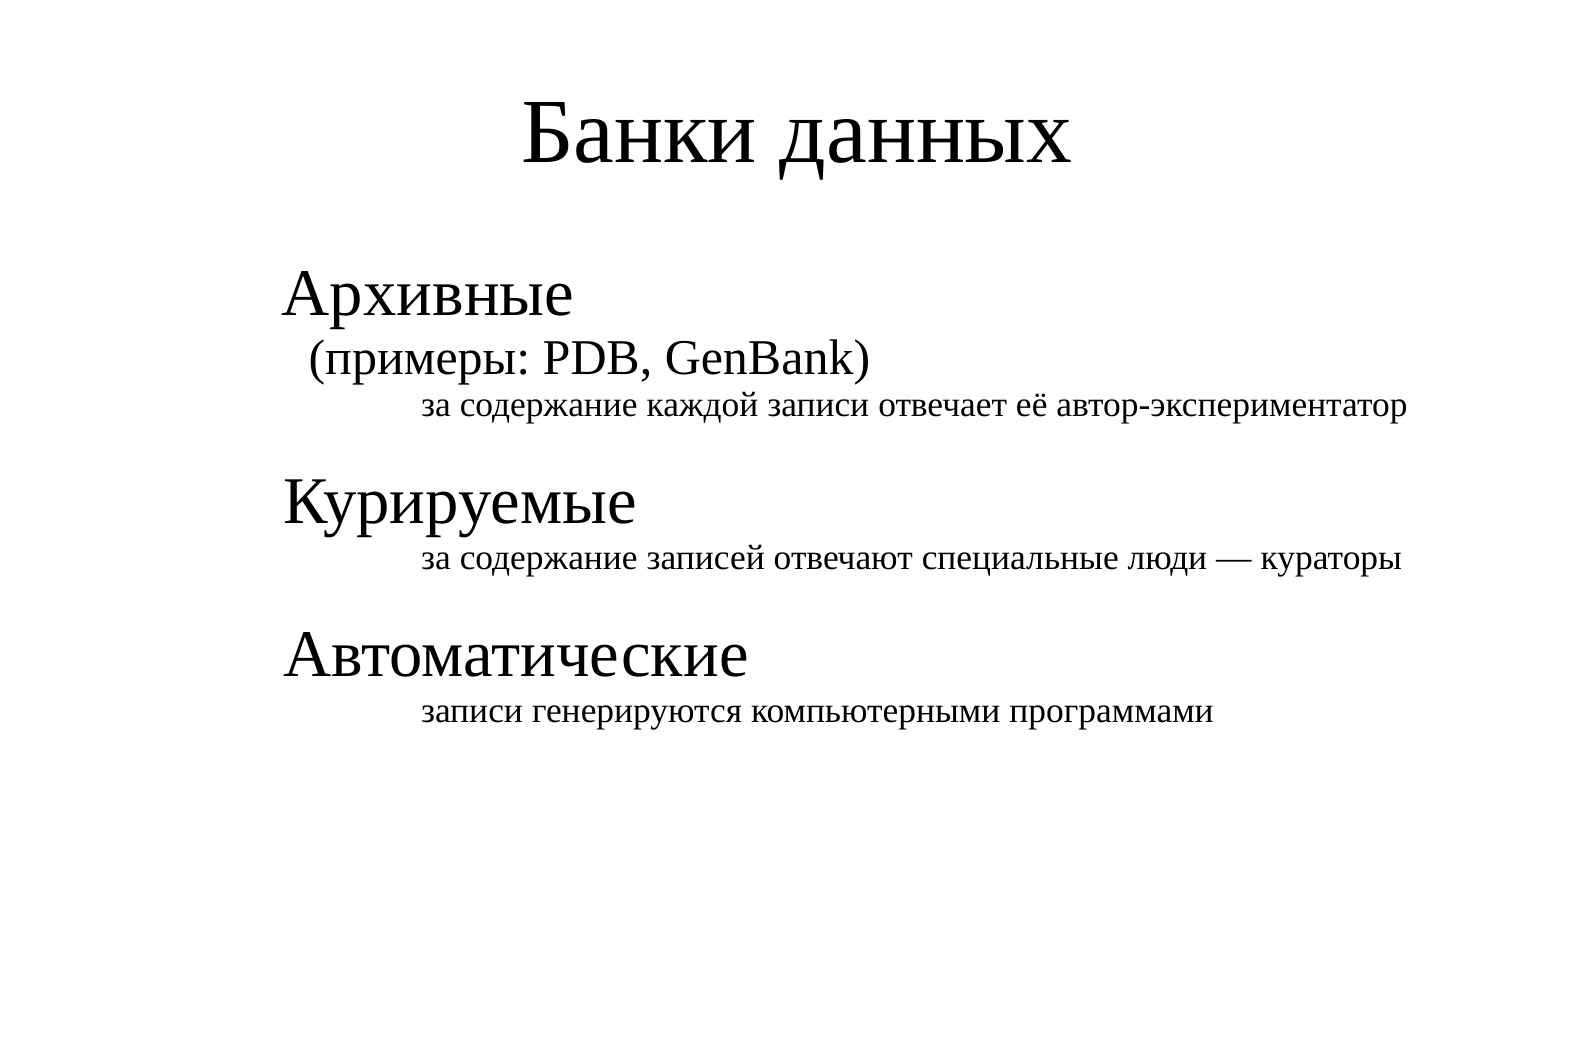

# Банки данных
 Архивные
 (примеры: PDB, GenBank)
	за содержание каждой записи отвечает её автор-экспериментатор
 Курируемые
	за содержание записей отвечают специальные люди — кураторы
 Автоматические
	записи генерируются компьютерными программами